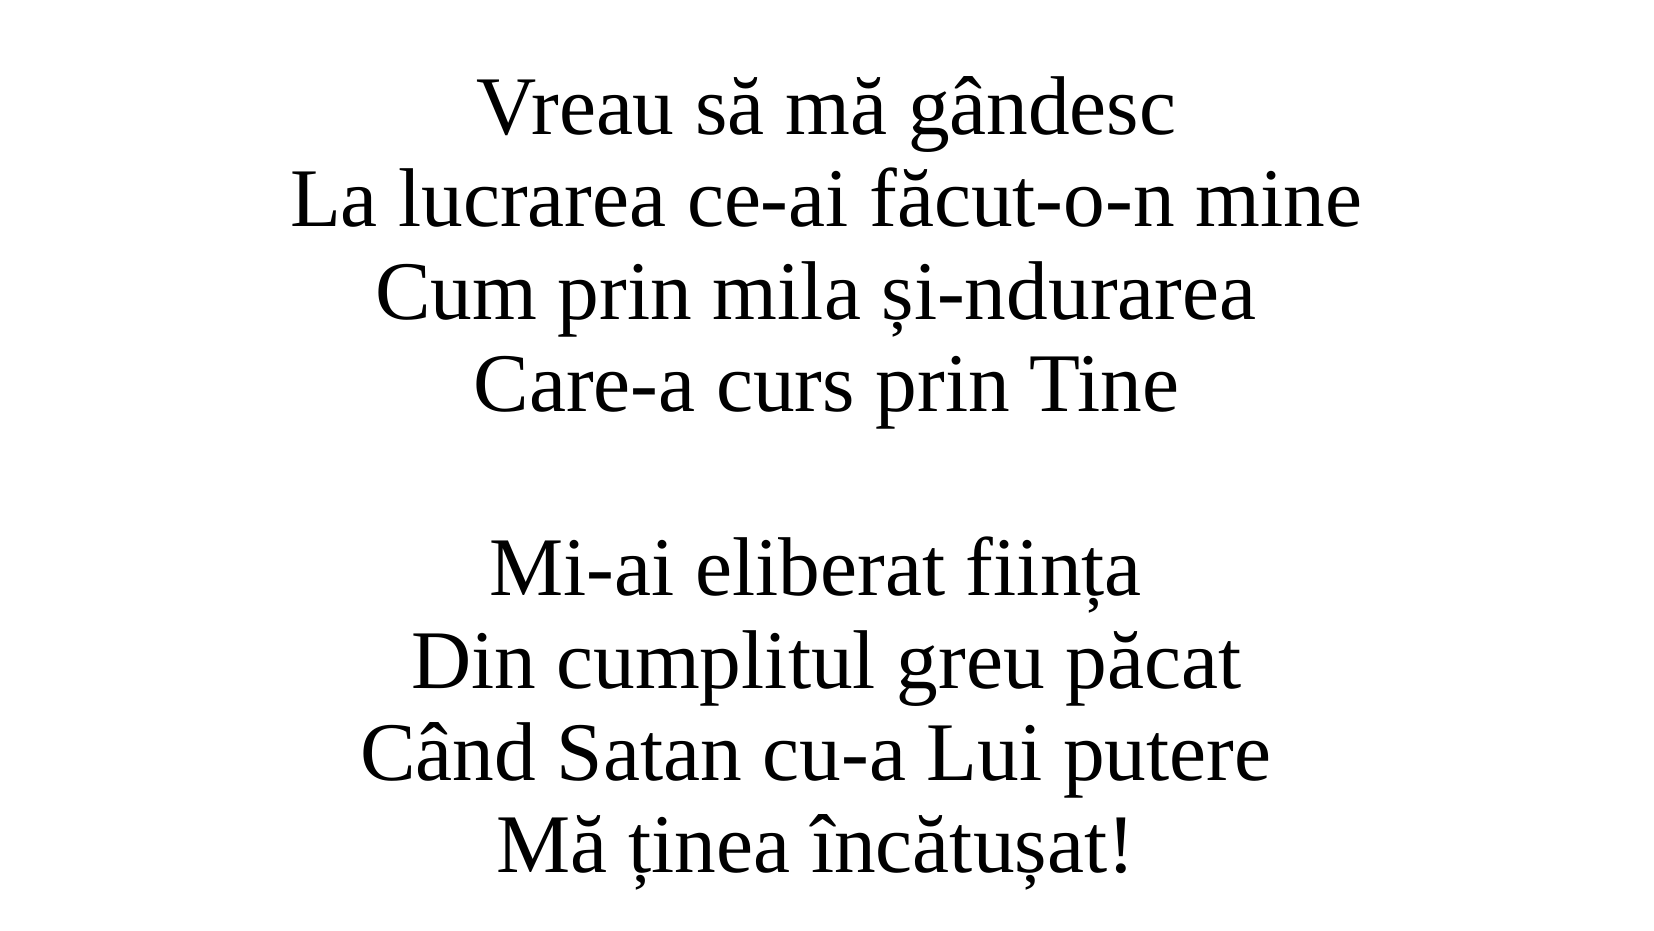

# Vreau să mă gândesc
La lucrarea ce-ai făcut-o-n mine
Cum prin mila și-ndurarea
Care-a curs prin Tine
Mi-ai eliberat ființa
Din cumplitul greu păcat
Când Satan cu-a Lui putere
Mă ținea încătușat!